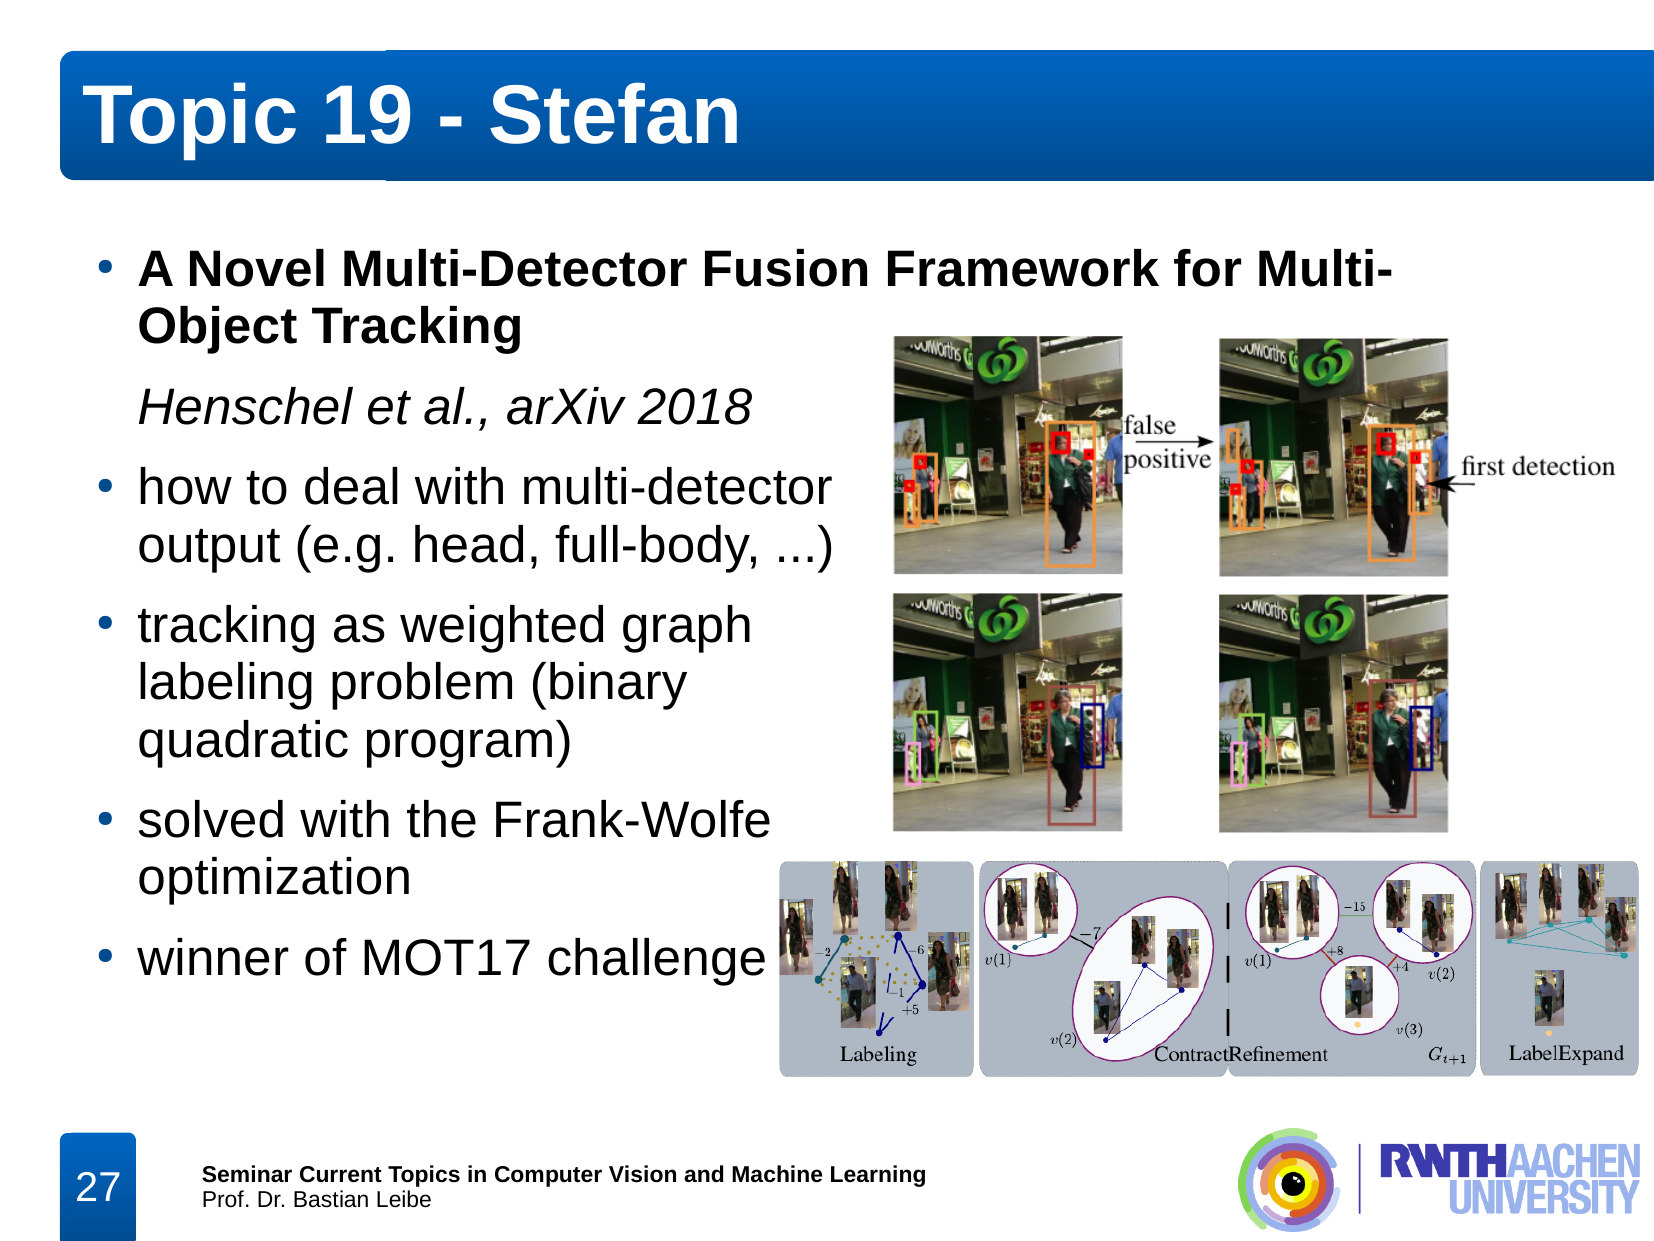

# Topic 19 - Stefan
A Novel Multi-Detector Fusion Framework for Multi-Object Tracking
Henschel et al., arXiv 2018
how to deal with multi-detector
output (e.g. head, full-body, ...)
tracking as weighted graph
labeling problem (binary
quadratic program)
solved with the Frank-Wolfe
optimization
winner of MOT17 challenge
27
TGF 2015 | October 29, 2015 | Delft